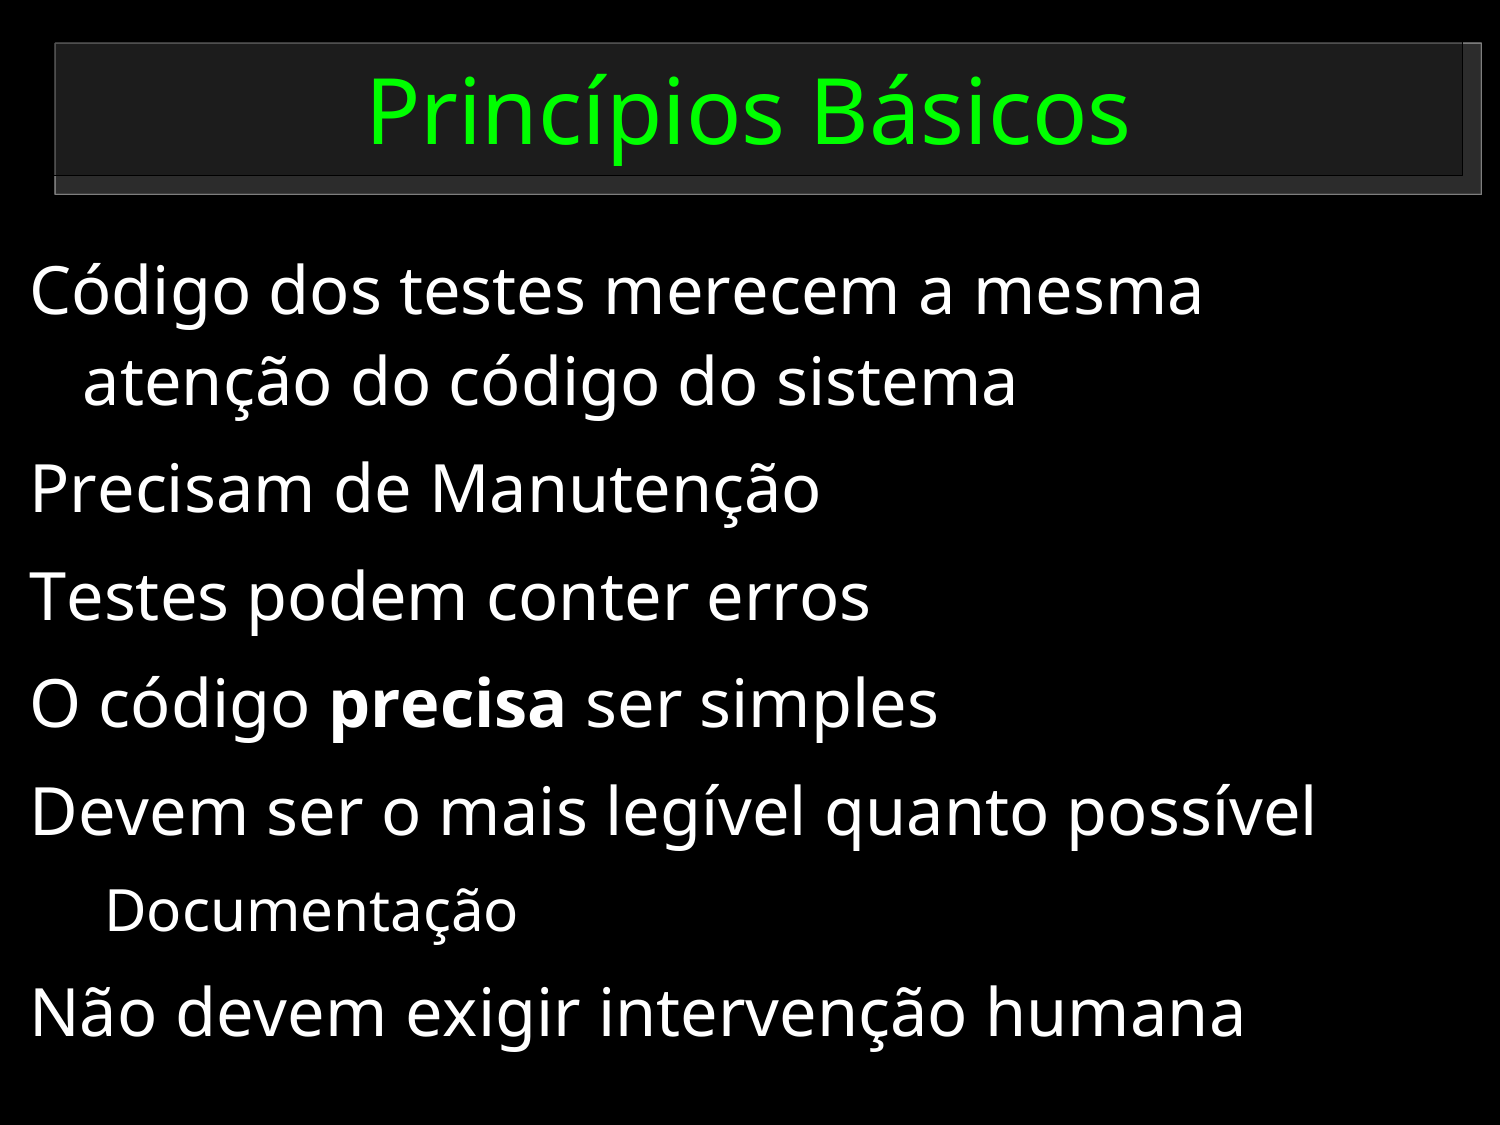

# Princípios Básicos
Código dos testes merecem a mesma atenção do código do sistema
Precisam de Manutenção
Testes podem conter erros
O código precisa ser simples
Devem ser o mais legível quanto possível
Documentação
Não devem exigir intervenção humana